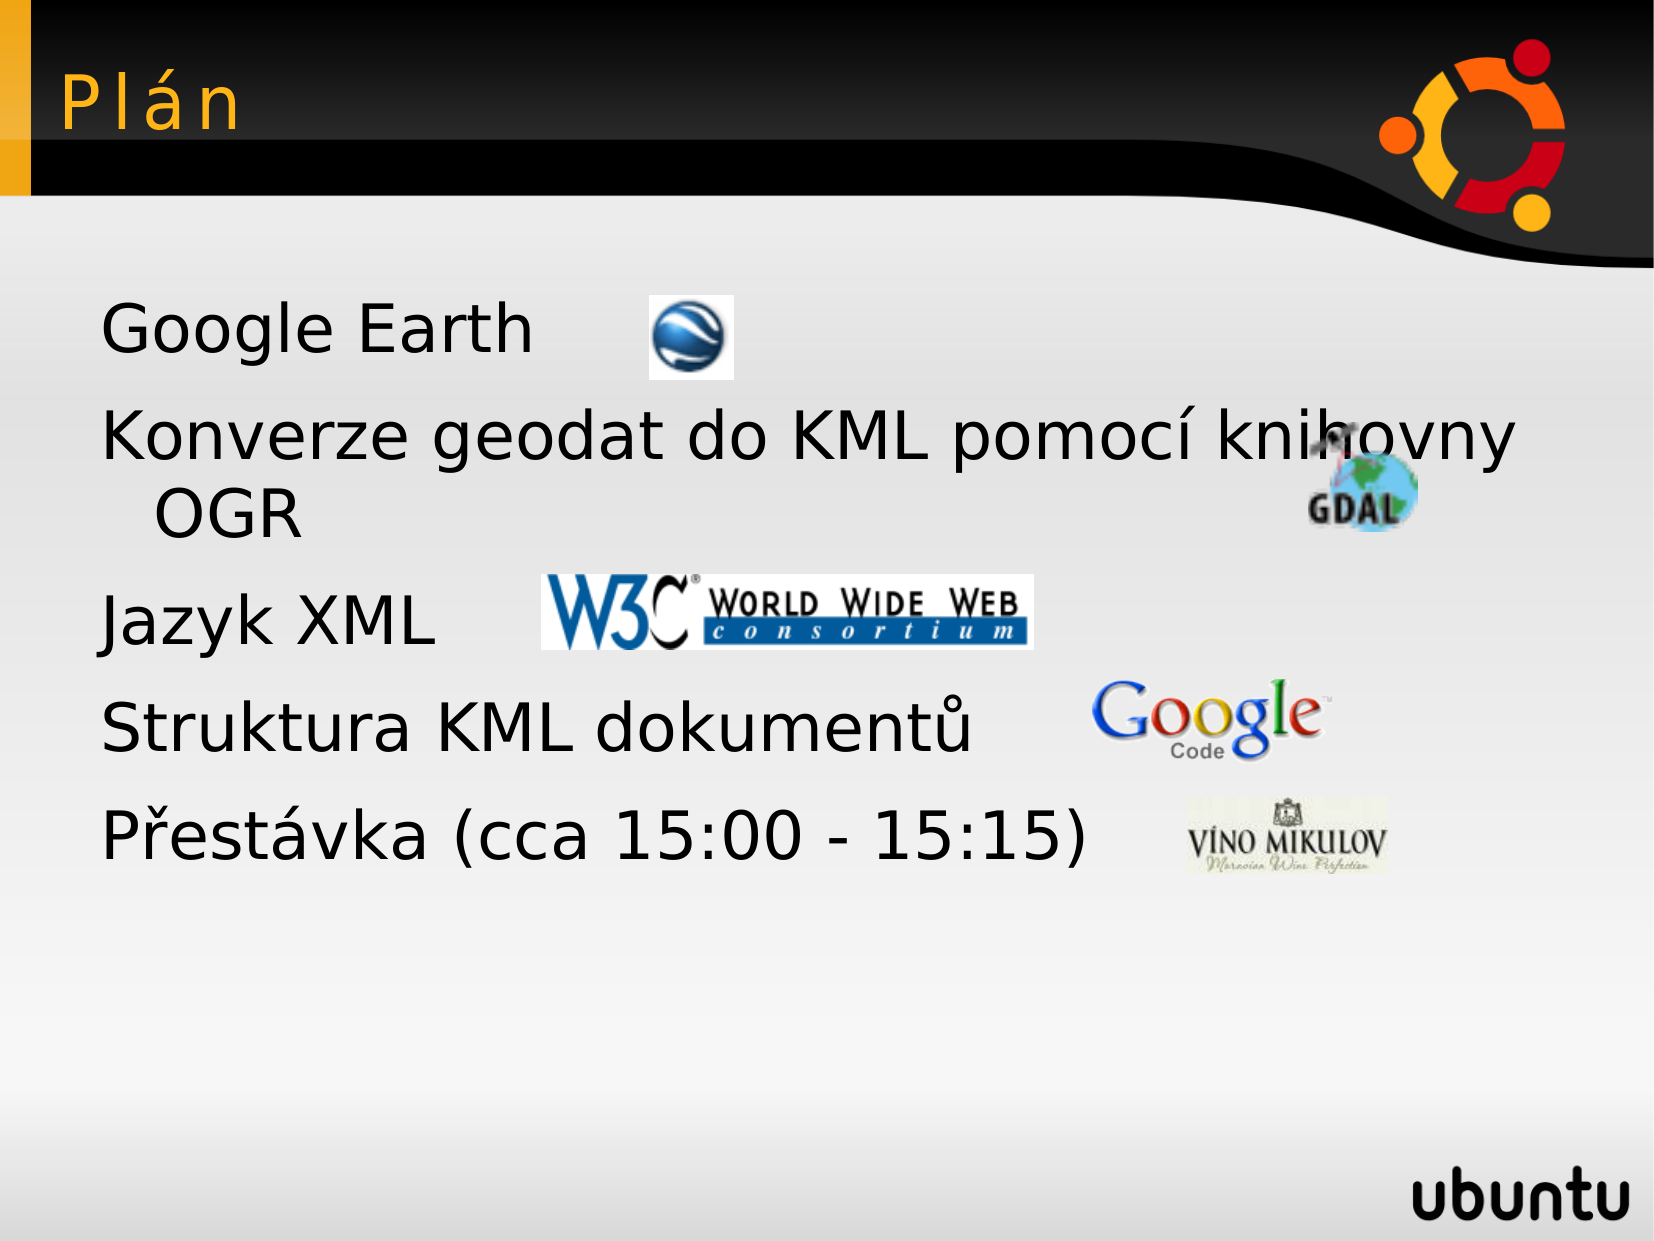

# Plán
Google Earth
Konverze geodat do KML pomocí knihovny OGR
Jazyk XML
Struktura KML dokumentů
Přestávka (cca 15:00 - 15:15)